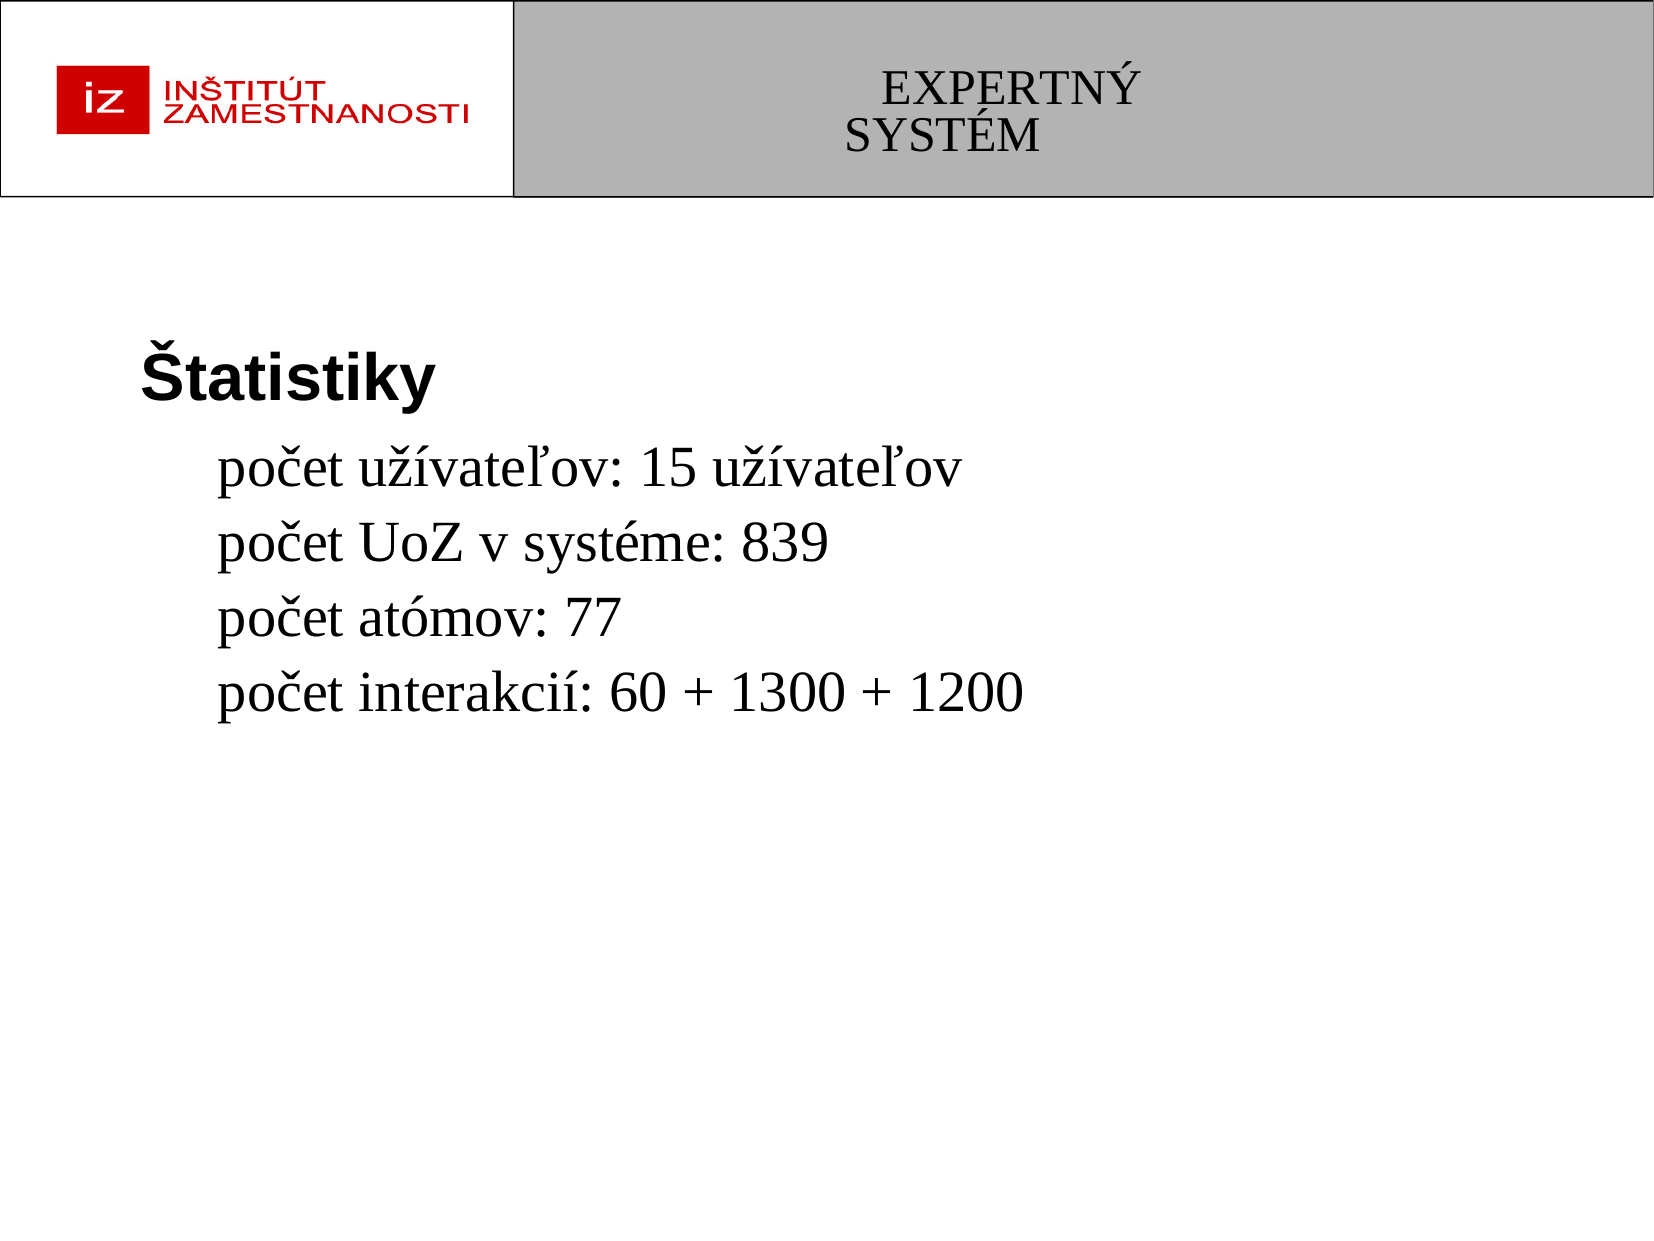

EXPERTNÝ SYSTÉM
# Štatistiky
počet užívateľov: 15 užívateľov
počet UoZ v systéme: 839
počet atómov: 77
počet interakcií: 60 + 1300 + 1200